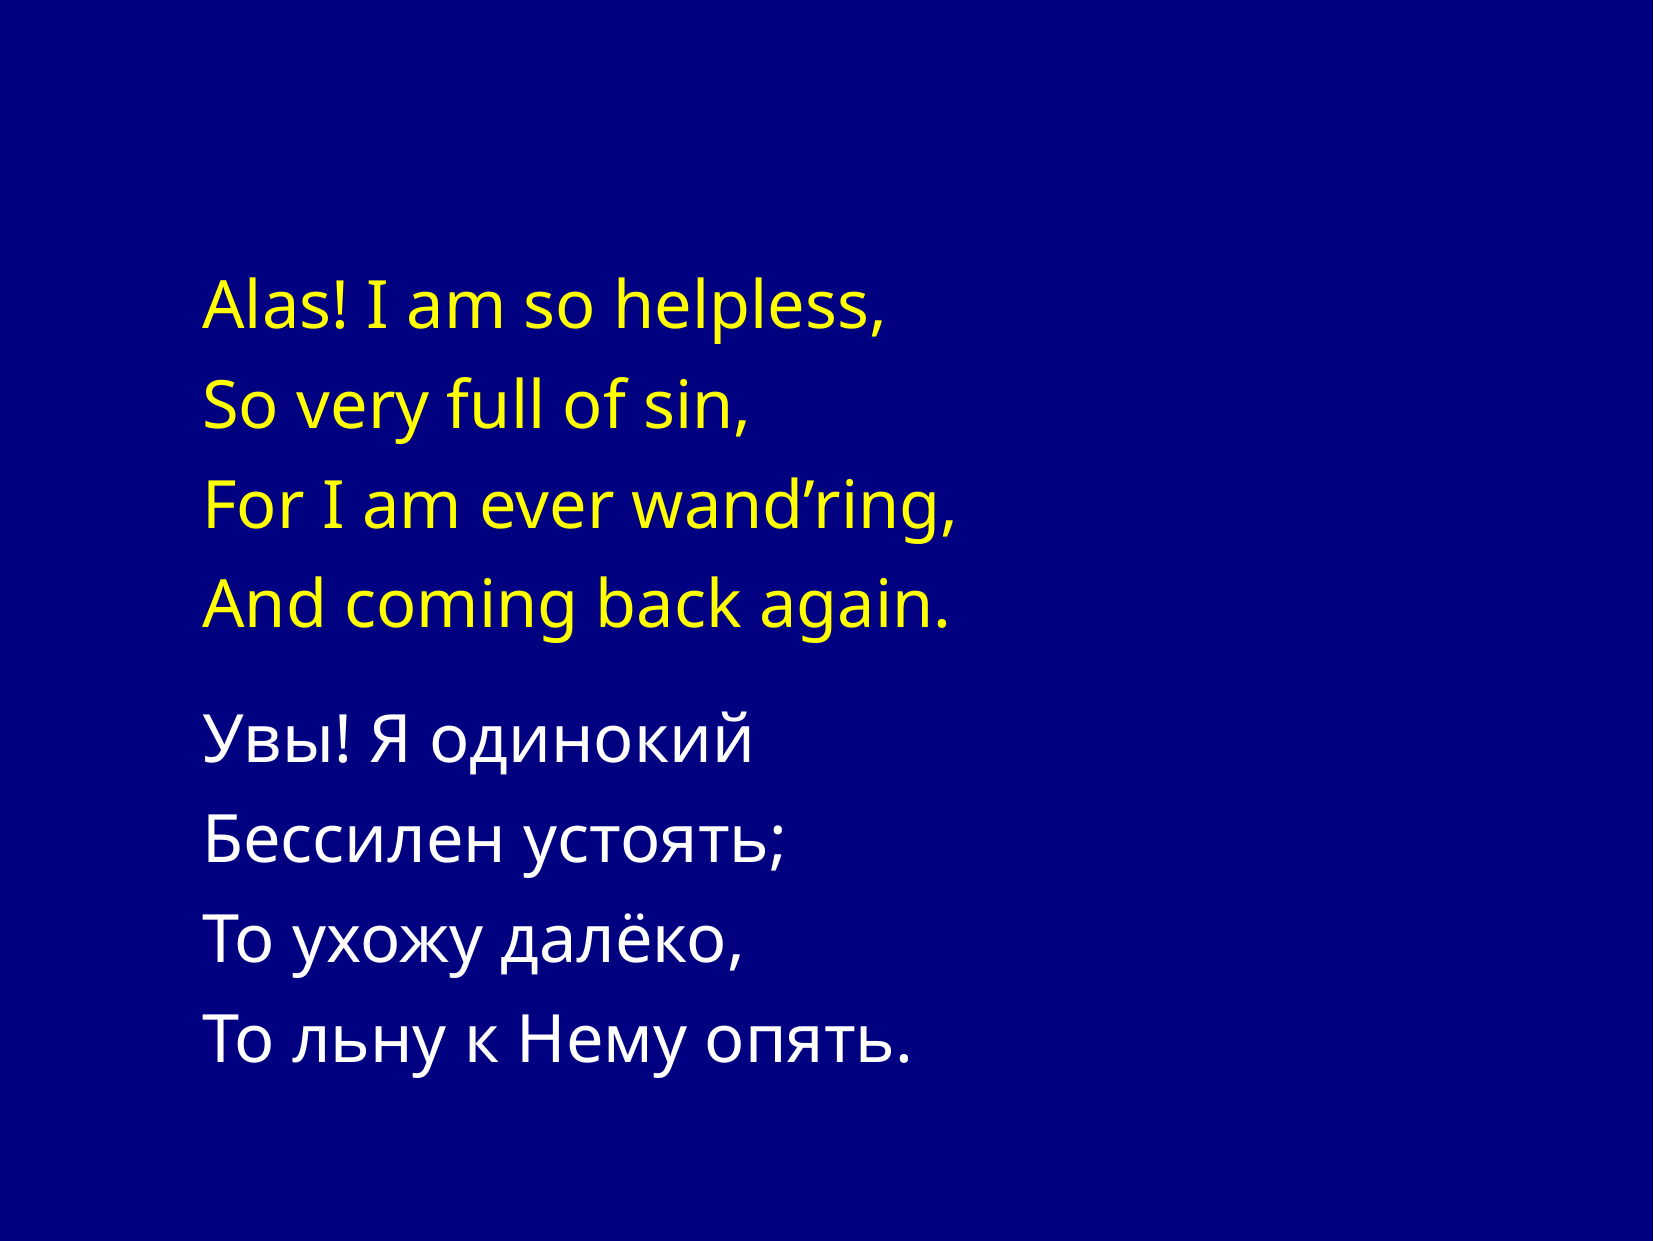

Alas! I am so helpless,
	So very full of sin,
	For I am ever wand’ring,
	And coming back again.
	Увы! Я одинокий
	Бессилен устоять;
	То ухожу далёко,
	То льну к Нему опять.